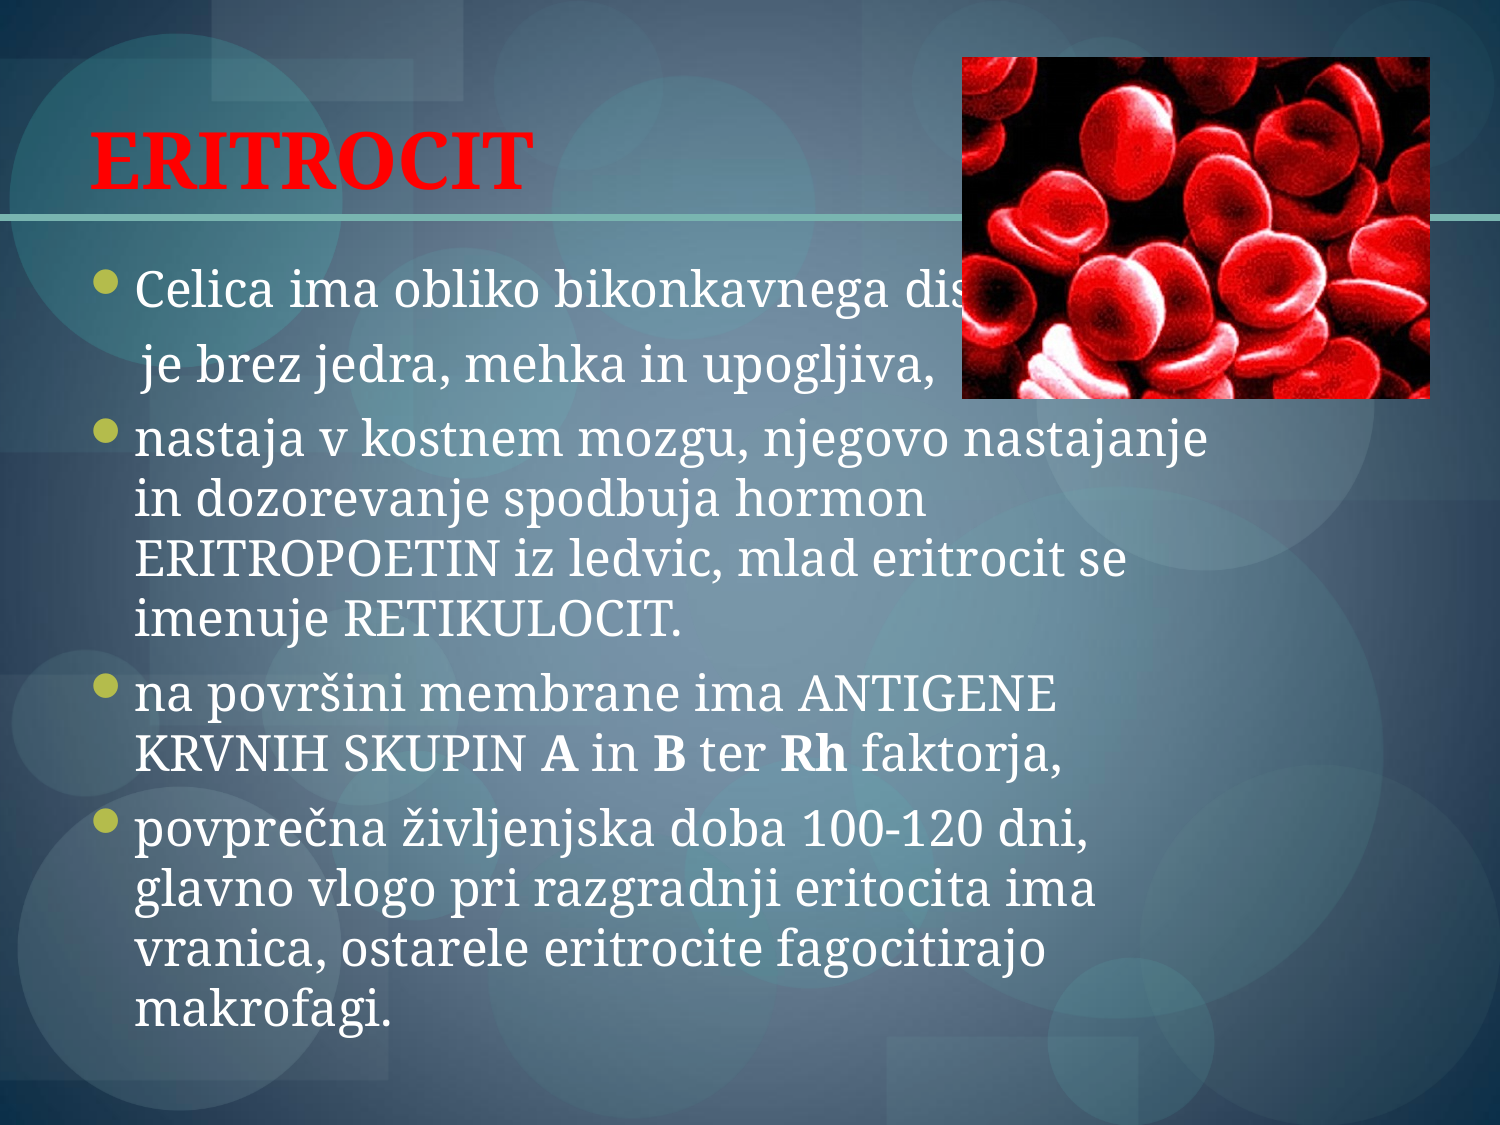

ERITROCIT
Celica ima obliko bikonkavnega diska,
 je brez jedra, mehka in upogljiva,
nastaja v kostnem mozgu, njegovo nastajanje in dozorevanje spodbuja hormon ERITROPOETIN iz ledvic, mlad eritrocit se imenuje RETIKULOCIT.
na površini membrane ima ANTIGENE KRVNIH SKUPIN A in B ter Rh faktorja,
povprečna življenjska doba 100-120 dni, glavno vlogo pri razgradnji eritocita ima vranica, ostarele eritrocite fagocitirajo makrofagi.